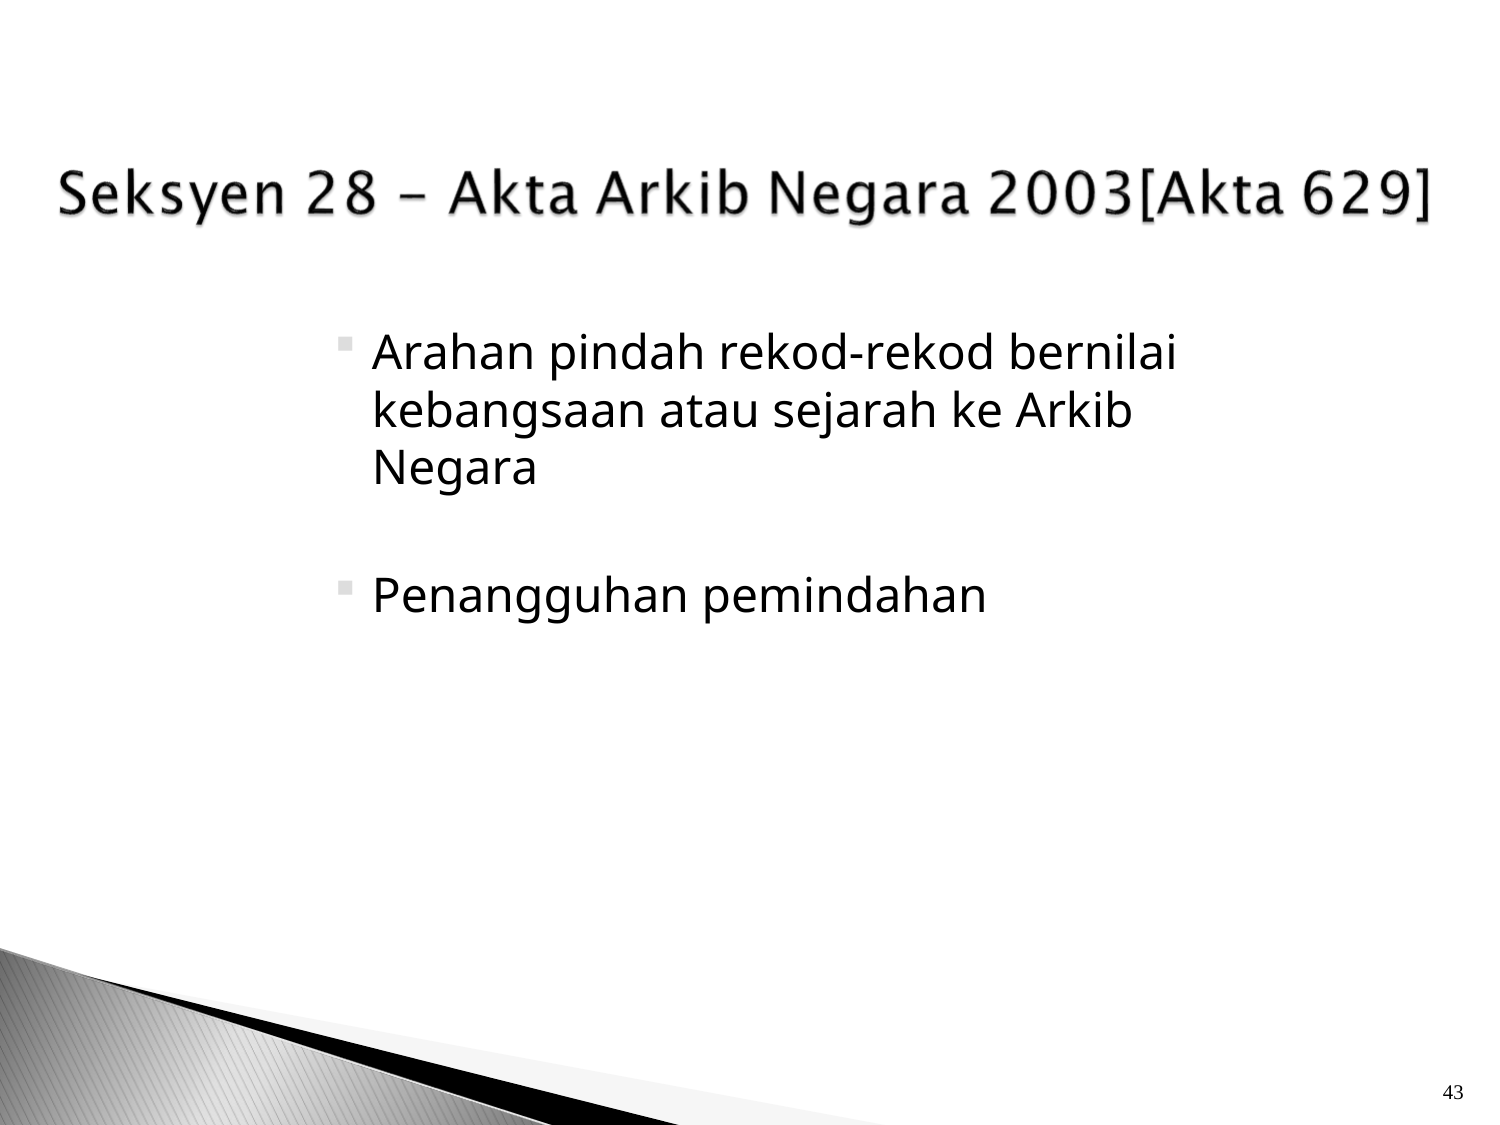

# Arahan pindah rekod-rekod bernilai kebangsaan atau sejarah ke Arkib Negara
Penangguhan pemindahan